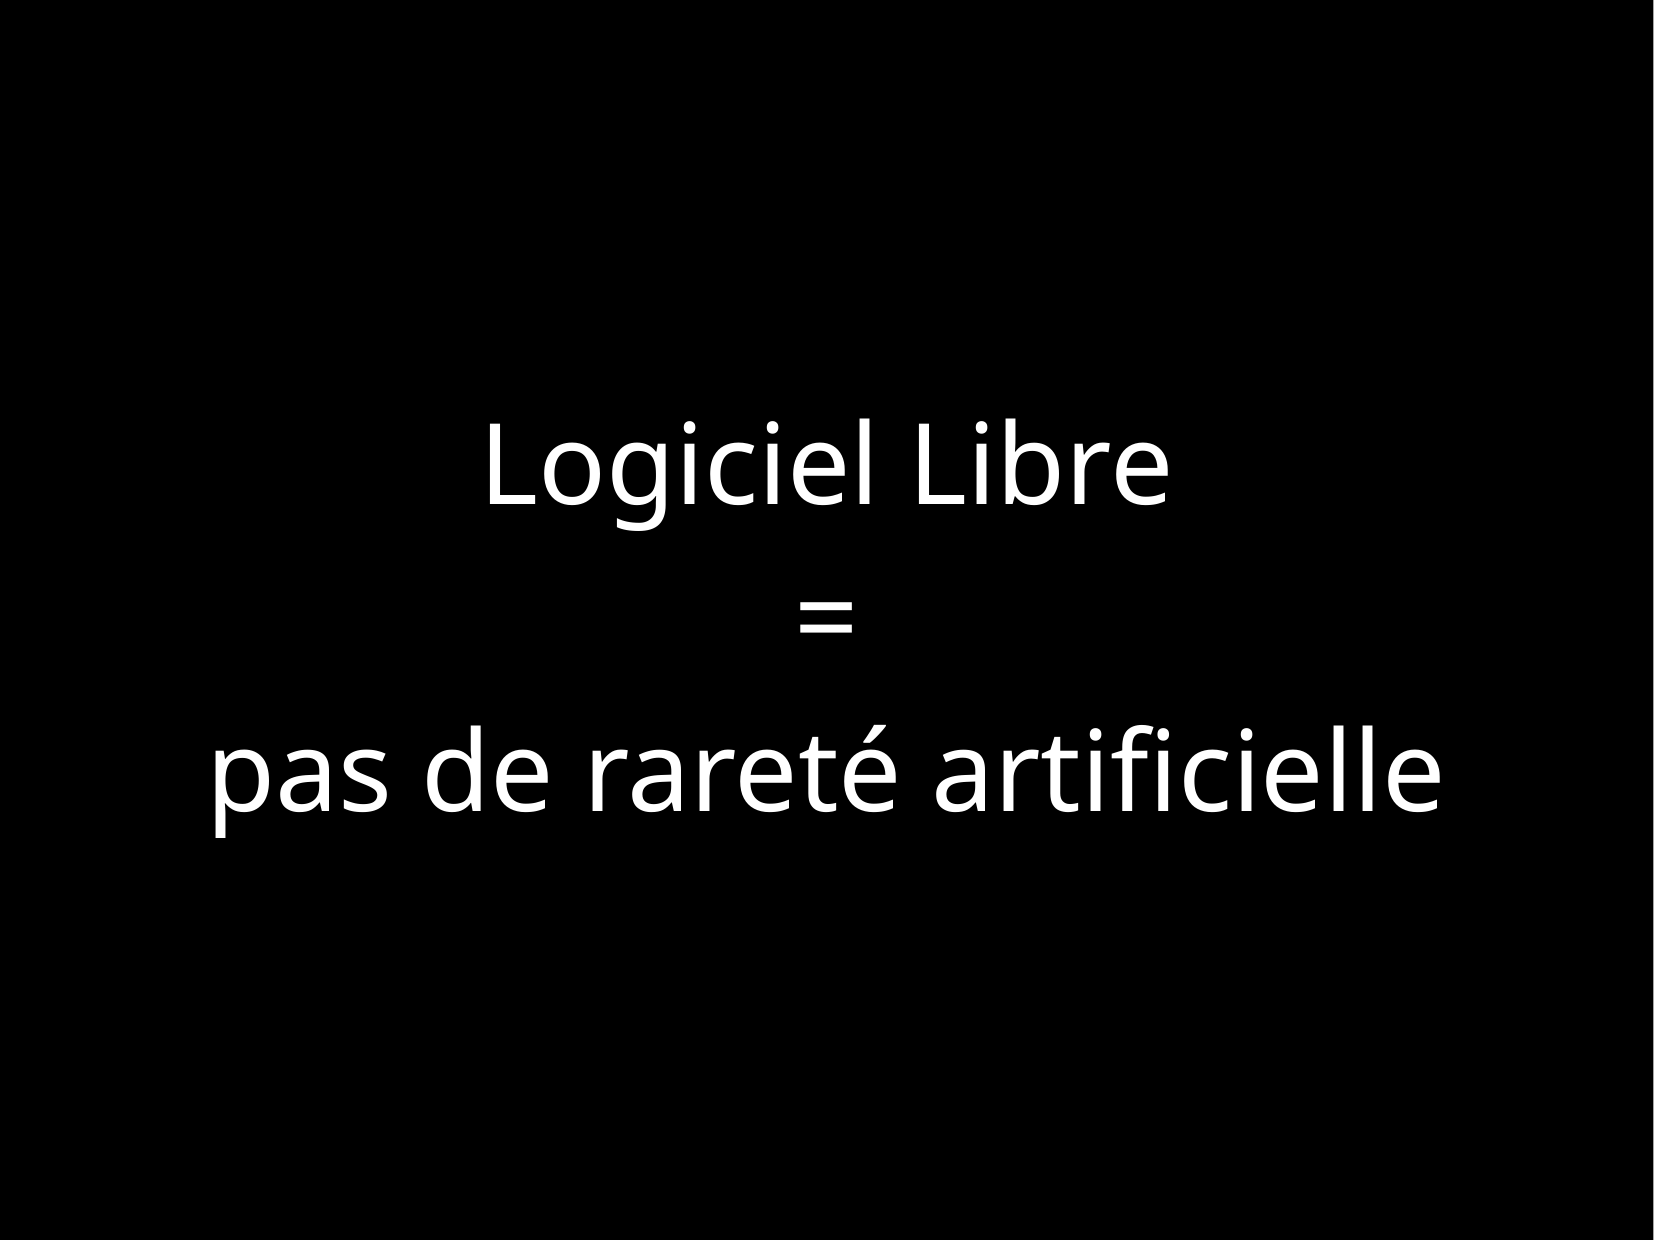

# Logiciel Libre = pas de rareté artificielle